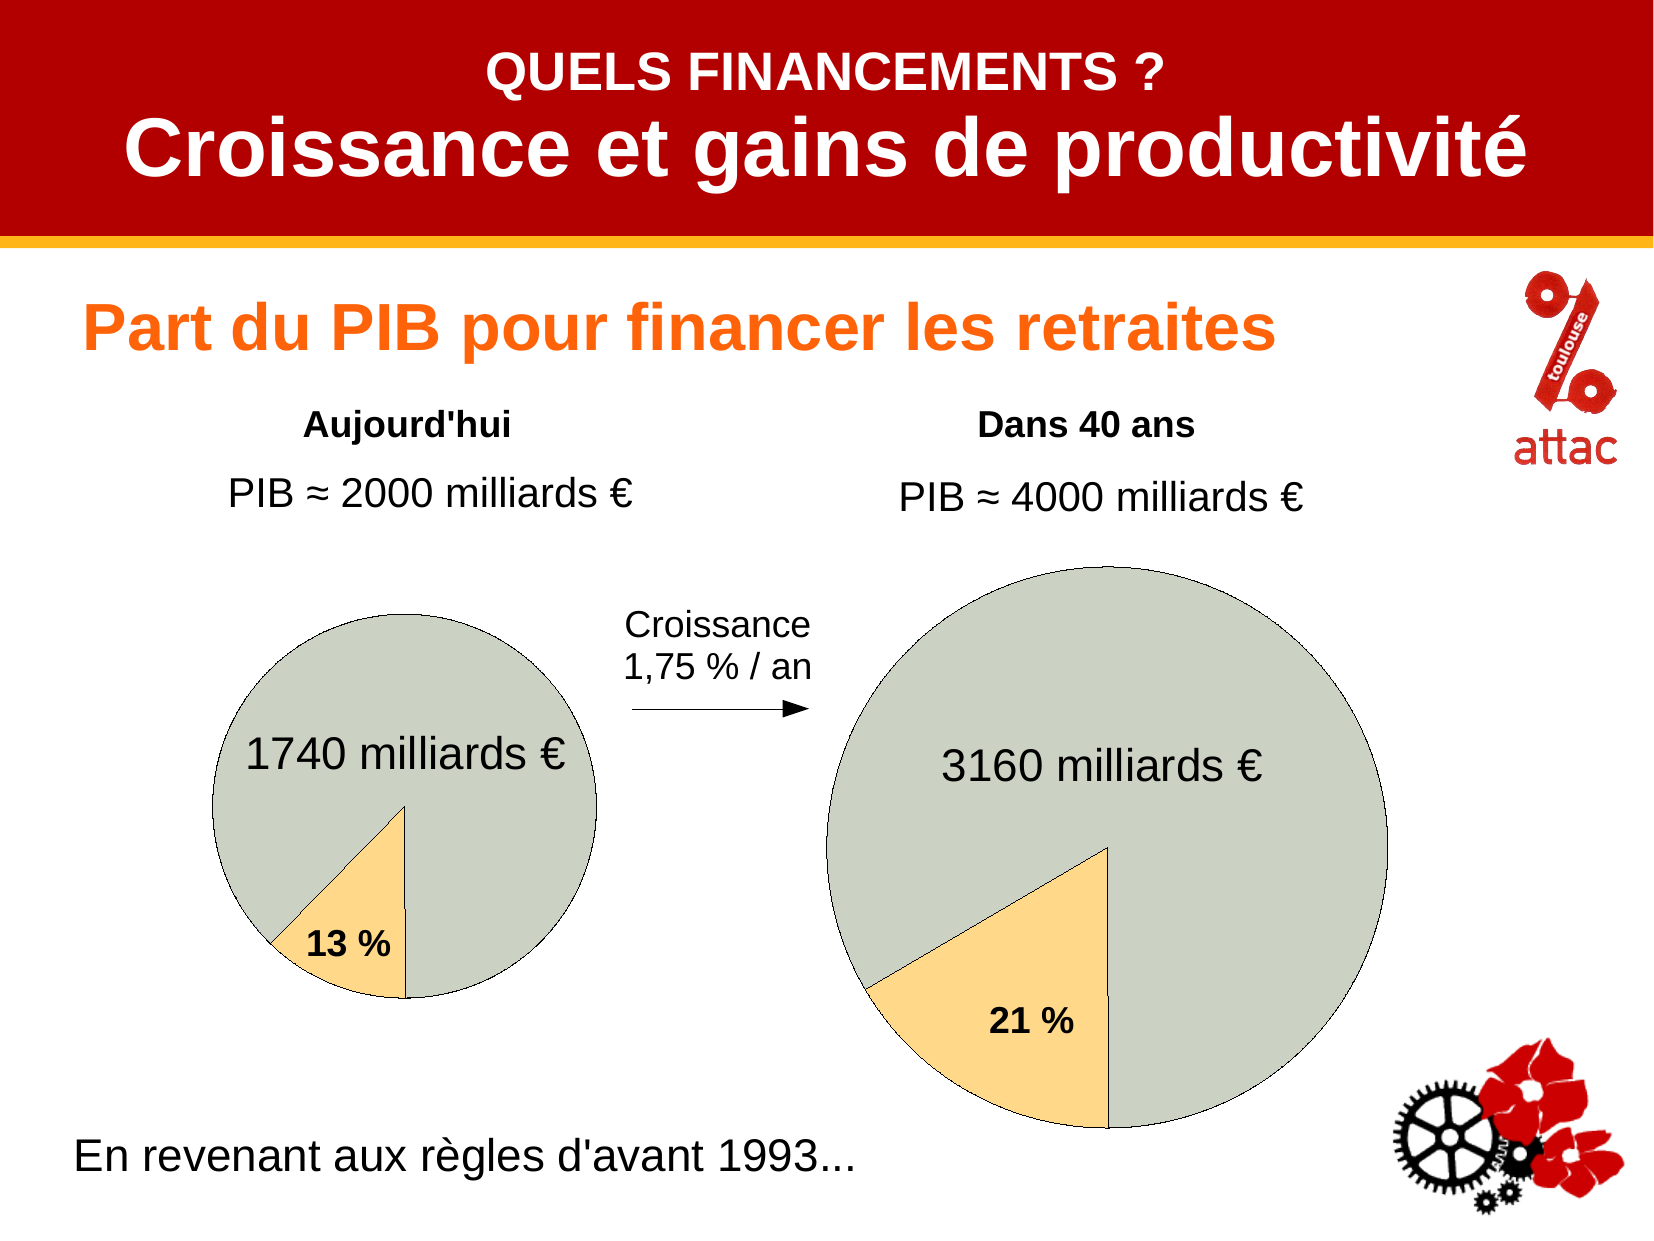

QUELS FINANCEMENTS ?
Croissance et gains de productivité
# Part du PIB pour financer les retraites
Aujourd'hui
Dans 40 ans
PIB ≈ 2000 milliards €
PIB ≈ 4000 milliards €
Croissance
1,75 % / an
1740 milliards €
3160 milliards €
13 %
21 %
En revenant aux règles d'avant 1993...